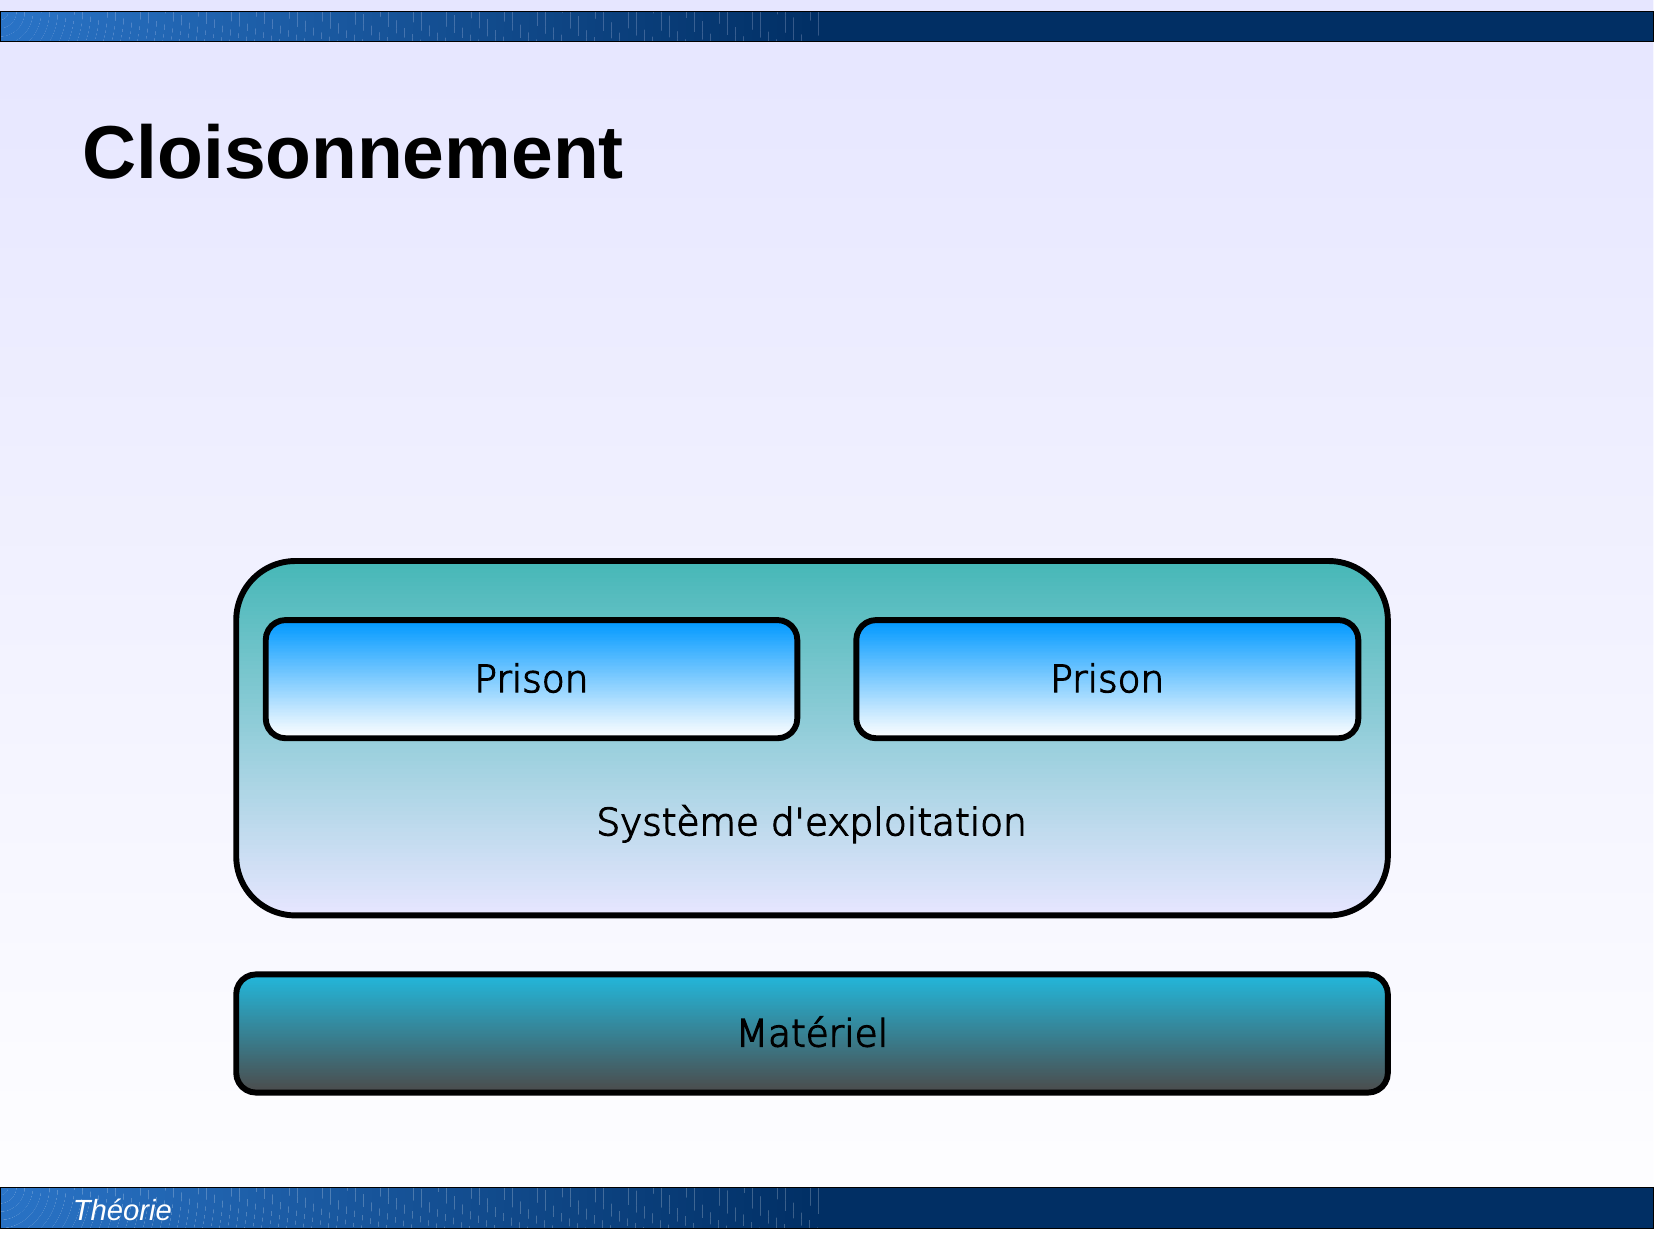

# Cloisonnement
Système d'exploitation
Prison
Prison
Matériel
Théorie